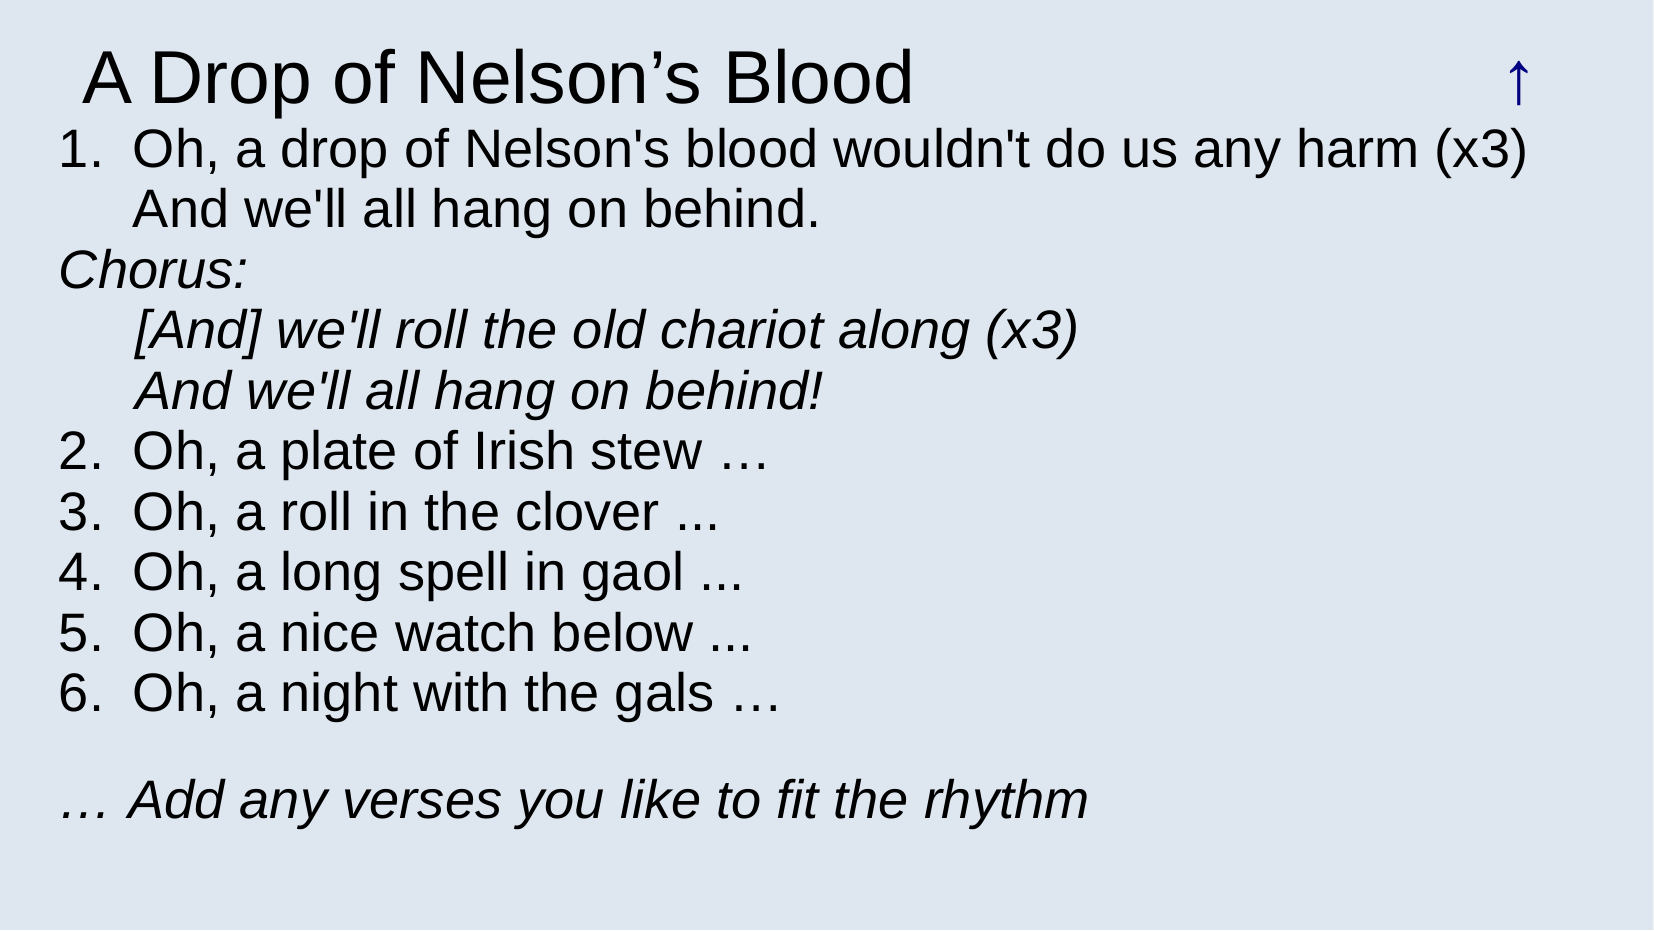

# A Drop of Nelson’s Blood	↑
1. 	Oh, a drop of Nelson's blood wouldn't do us any harm (x3)
		And we'll all hang on behind.
Chorus:
	[And] we'll roll the old chariot along (x3)
	And we'll all hang on behind!
2.	Oh, a plate of Irish stew …
3.	Oh, a roll in the clover ...
4. 	Oh, a long spell in gaol ...
5.	Oh, a nice watch below ...
6. 	Oh, a night with the gals …
… Add any verses you like to fit the rhythm